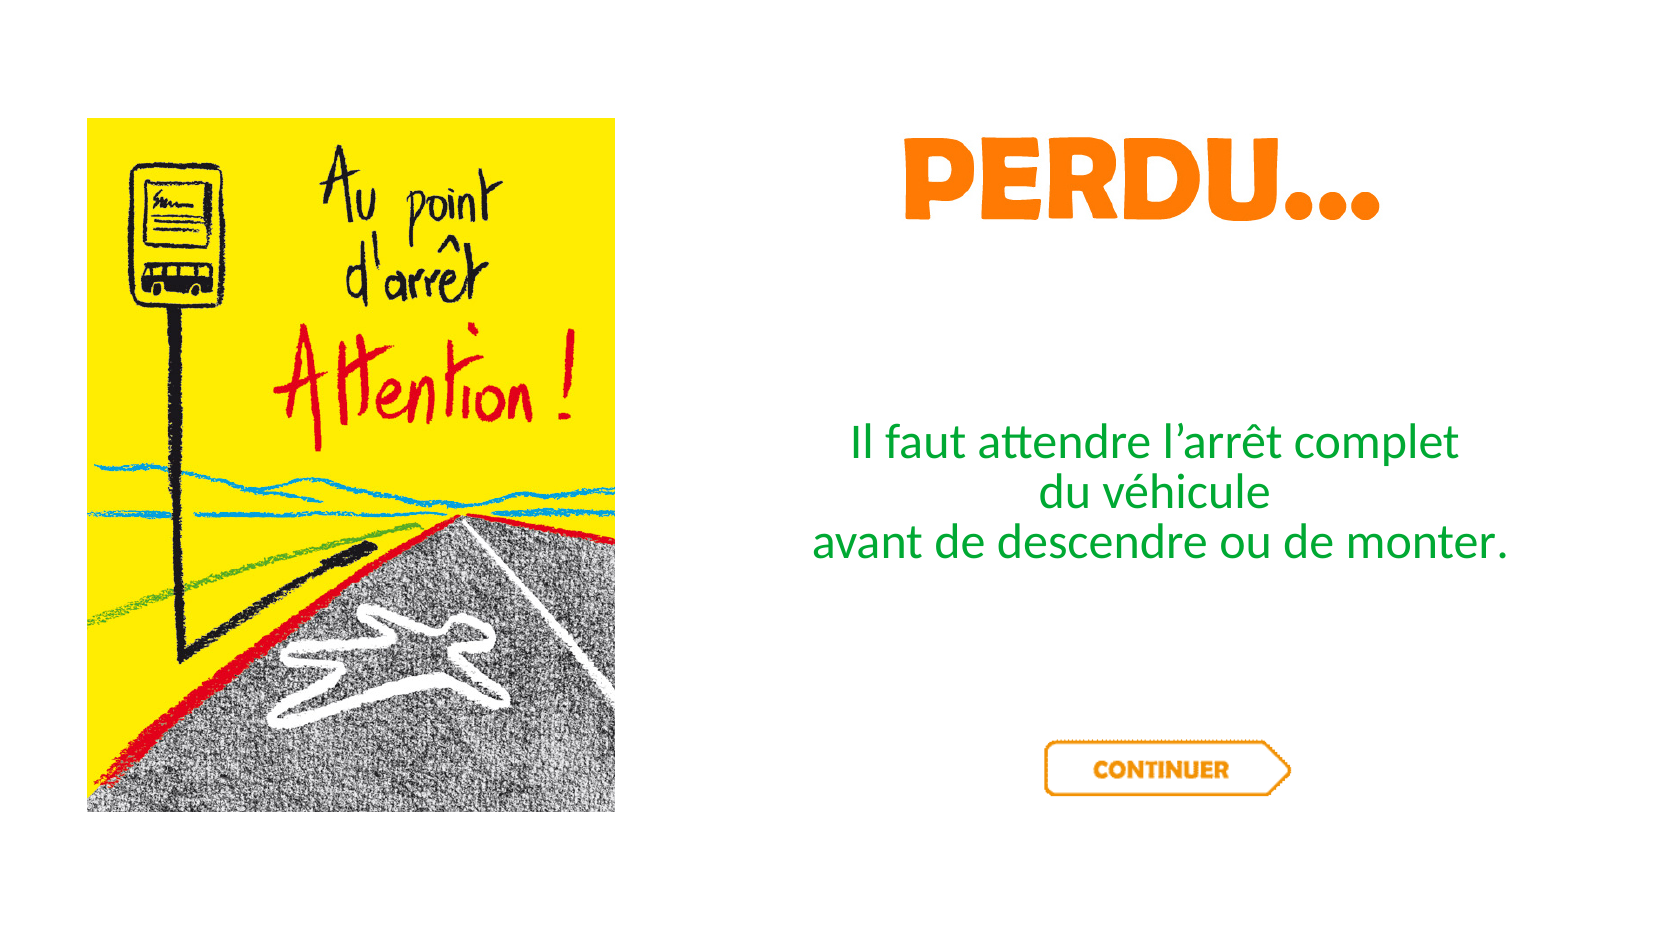

Il faut attendre l’arrêt complet
du véhicule
avant de descendre ou de monter.